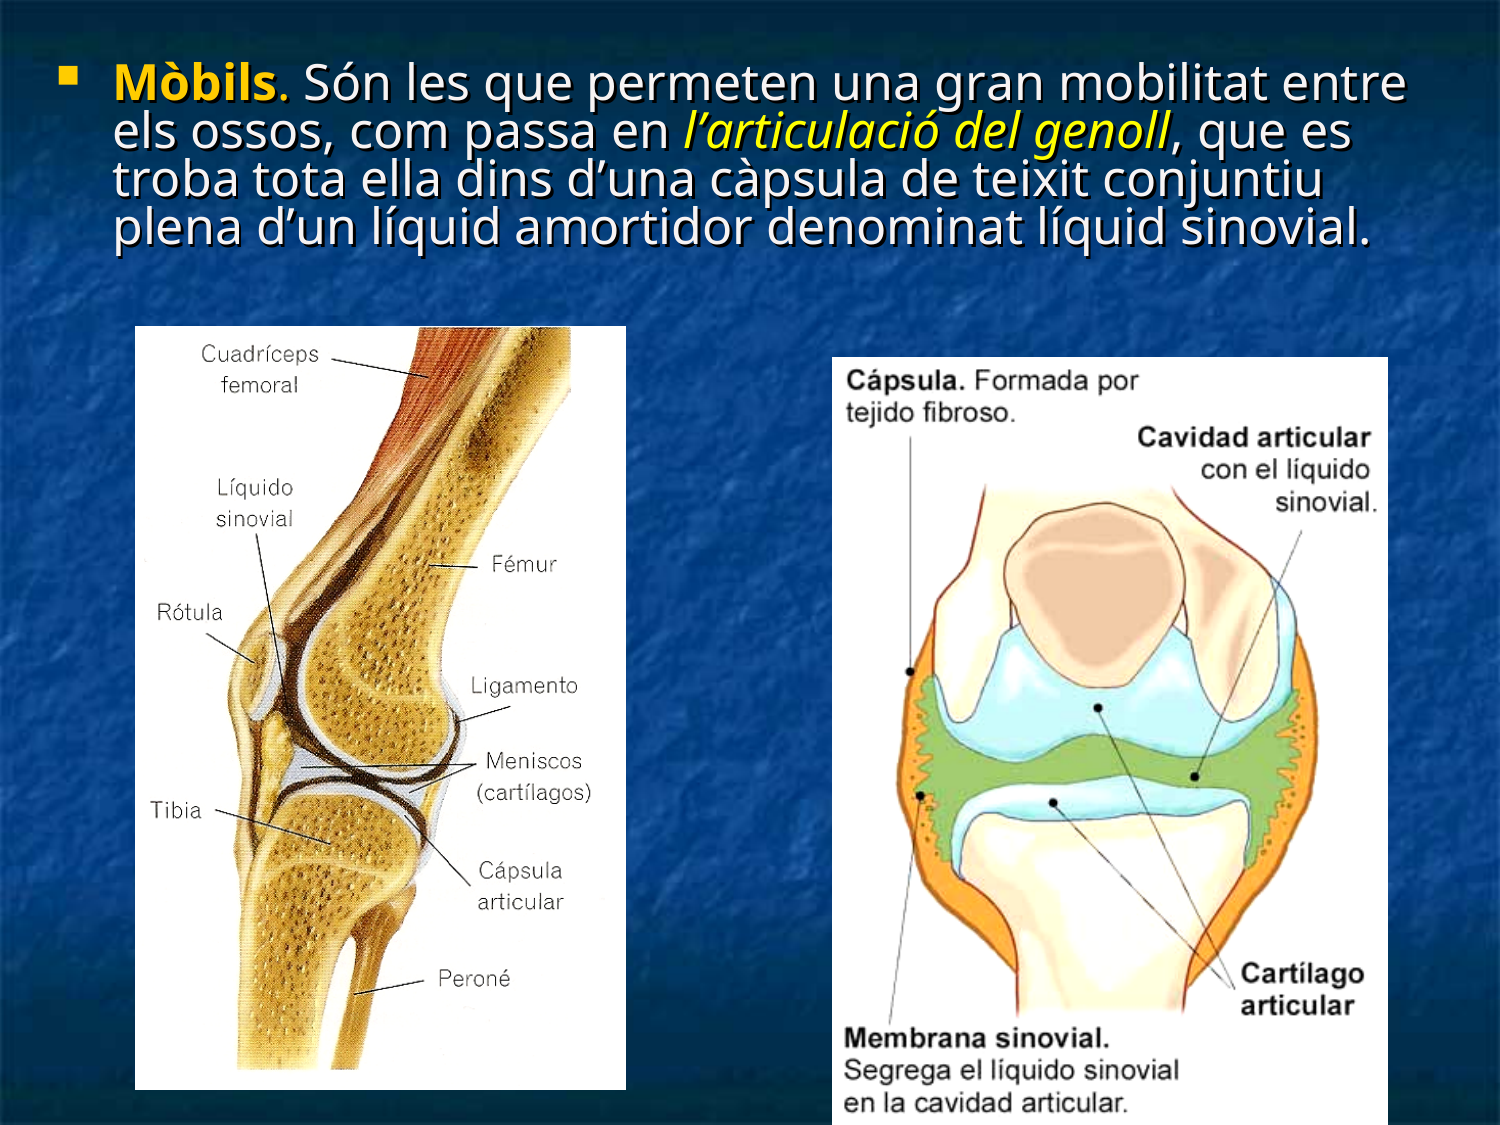

# Mòbils. Són les que permeten una gran mobilitat entre els ossos, com passa en l’articulació del genoll, que es troba tota ella dins d’una càpsula de teixit conjuntiu plena d’un líquid amortidor denominat líquid sinovial.